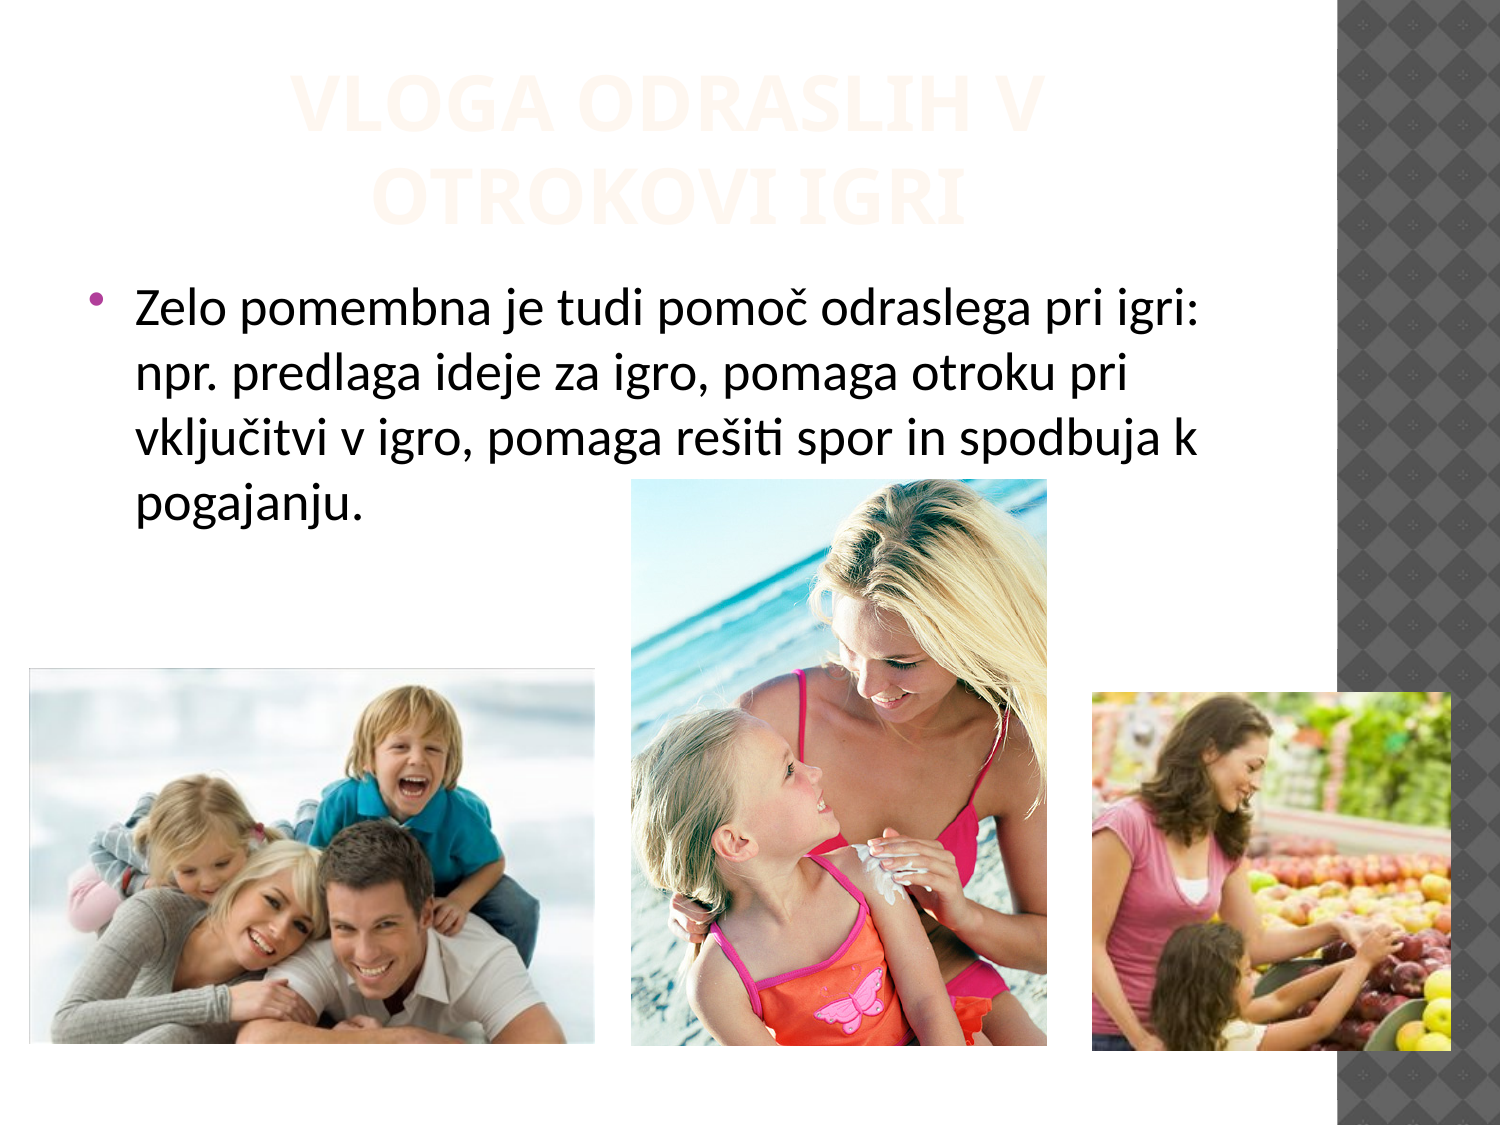

# VLOGA ODRASLIH V OTROKOVI IGRI
Zelo pomembna je tudi pomoč odraslega pri igri: npr. predlaga ideje za igro, pomaga otroku pri vključitvi v igro, pomaga rešiti spor in spodbuja k pogajanju.